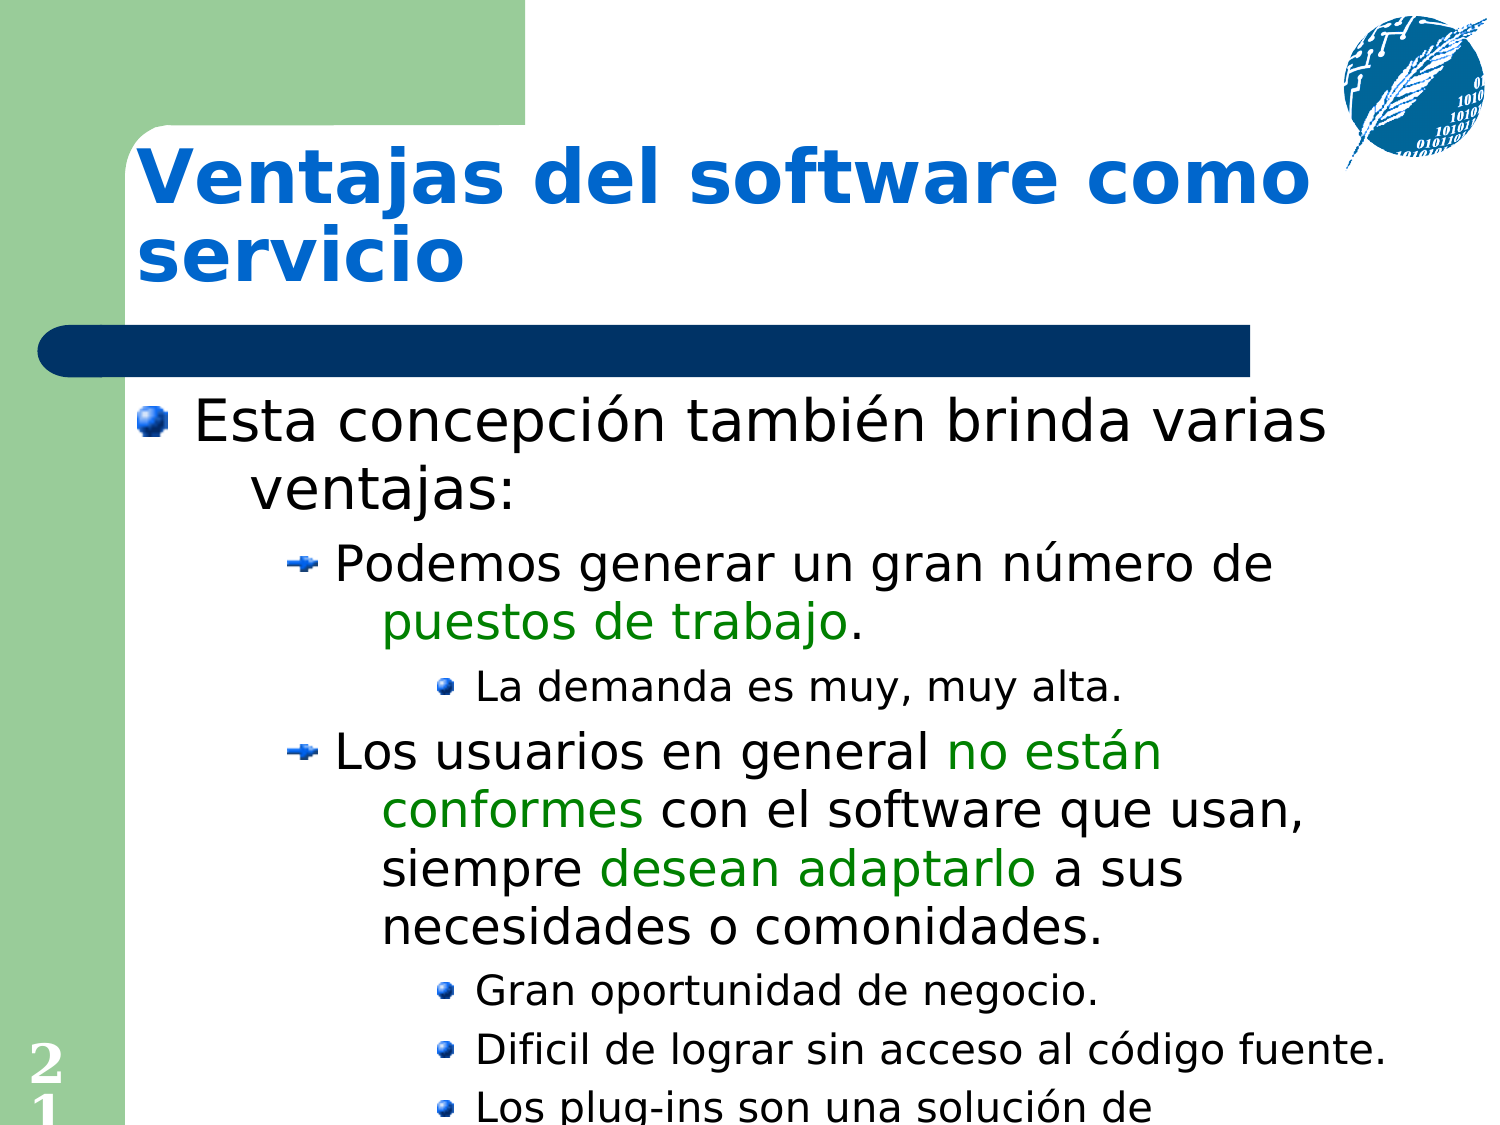

# Ventajas del software como servicio
Esta concepción también brinda varias ventajas:
Podemos generar un gran número de puestos de trabajo.
La demanda es muy, muy alta.
Los usuarios en general no están conformes con el software que usan, siempre desean adaptarlo a sus necesidades o comonidades.
Gran oportunidad de negocio.
Dificil de lograr sin acceso al código fuente.
Los plug-ins son una solución de compromiso.
21